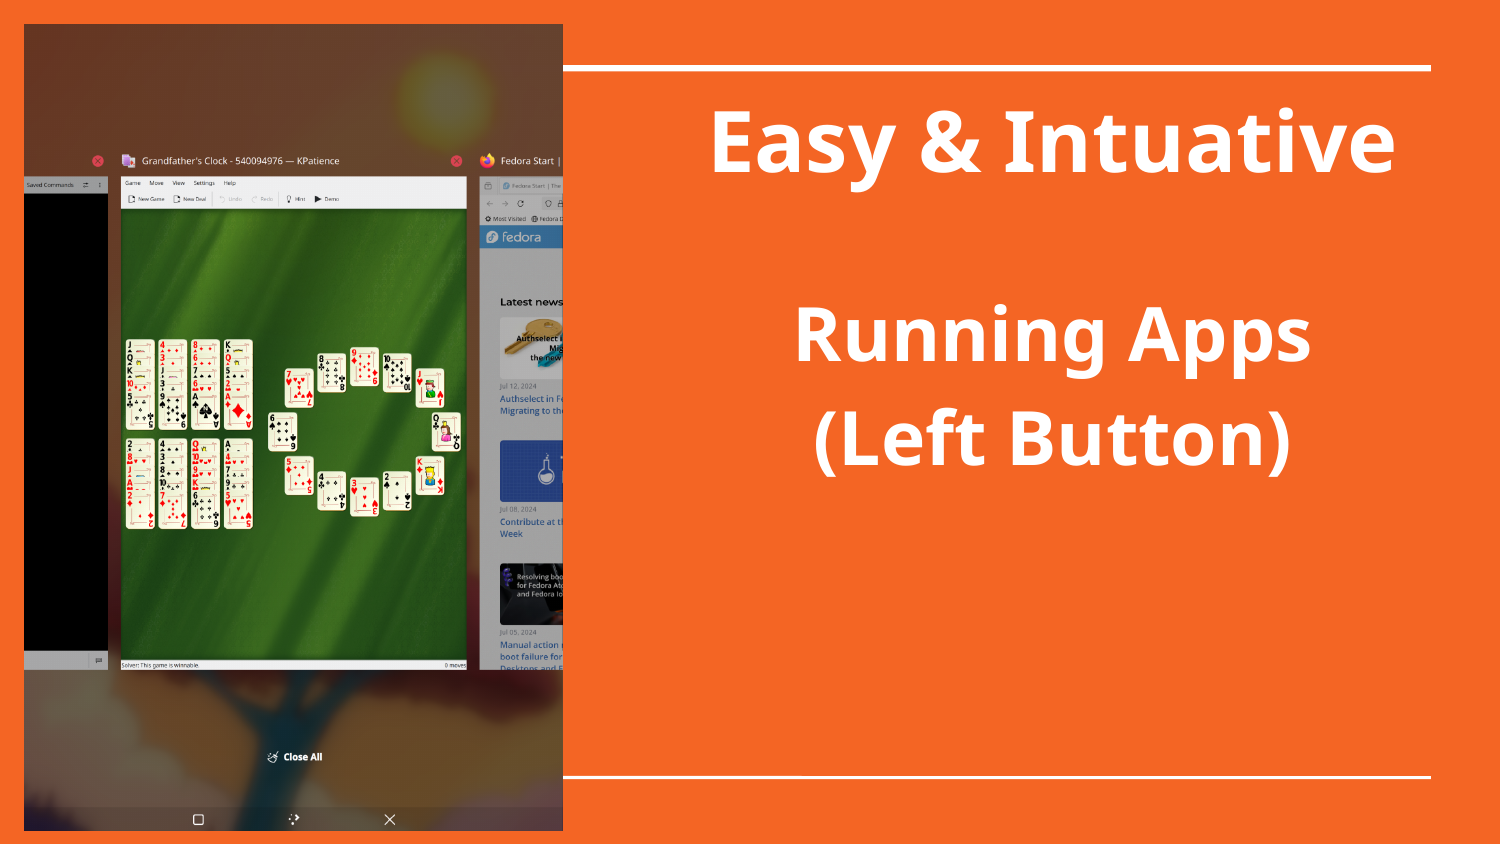

# Easy & Intuative
Running Apps
(Left Button)